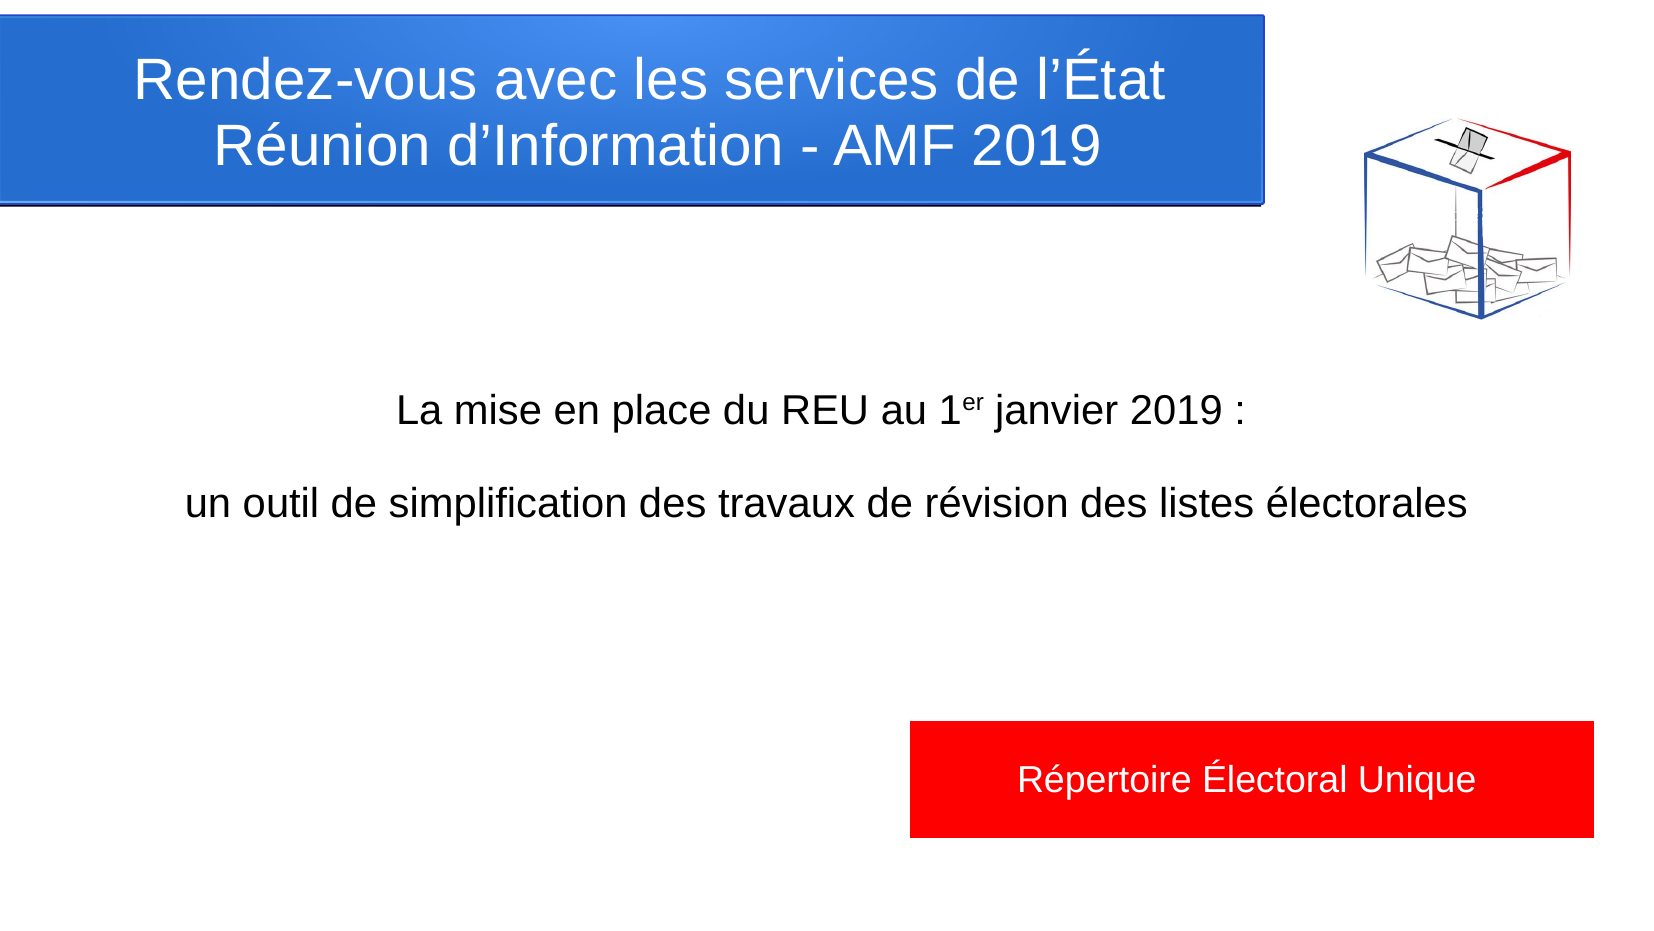

# Rendez-vous avec les services de l’État Réunion d’Information - AMF 2019
La mise en place du REU au 1er janvier 2019 :
un outil de simplification des travaux de révision des listes électorales
Répertoire Électoral Unique